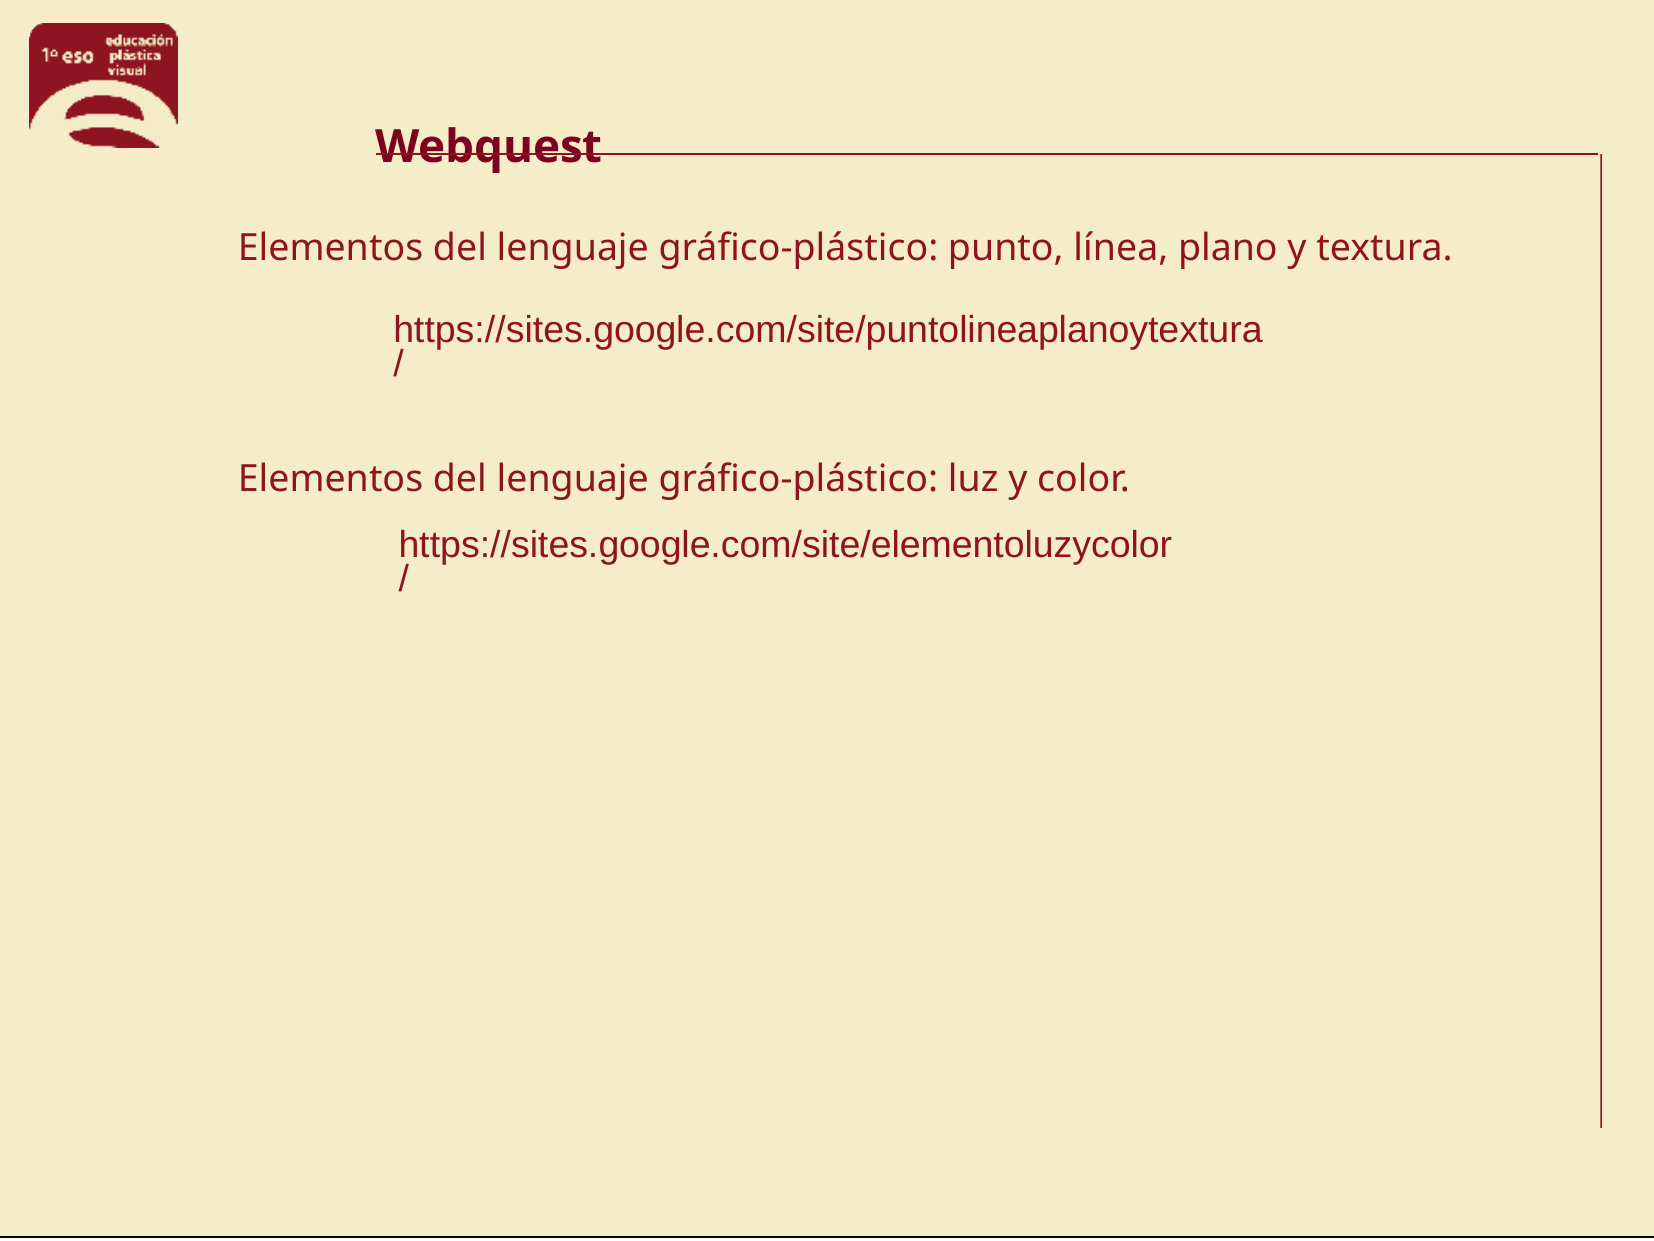

Webquest
Elementos del lenguaje gráfico-plástico: punto, línea, plano y textura.
#
https://sites.google.com/site/puntolineaplanoytextura/
Elementos del lenguaje gráfico-plástico: luz y color.
https://sites.google.com/site/elementoluzycolor/